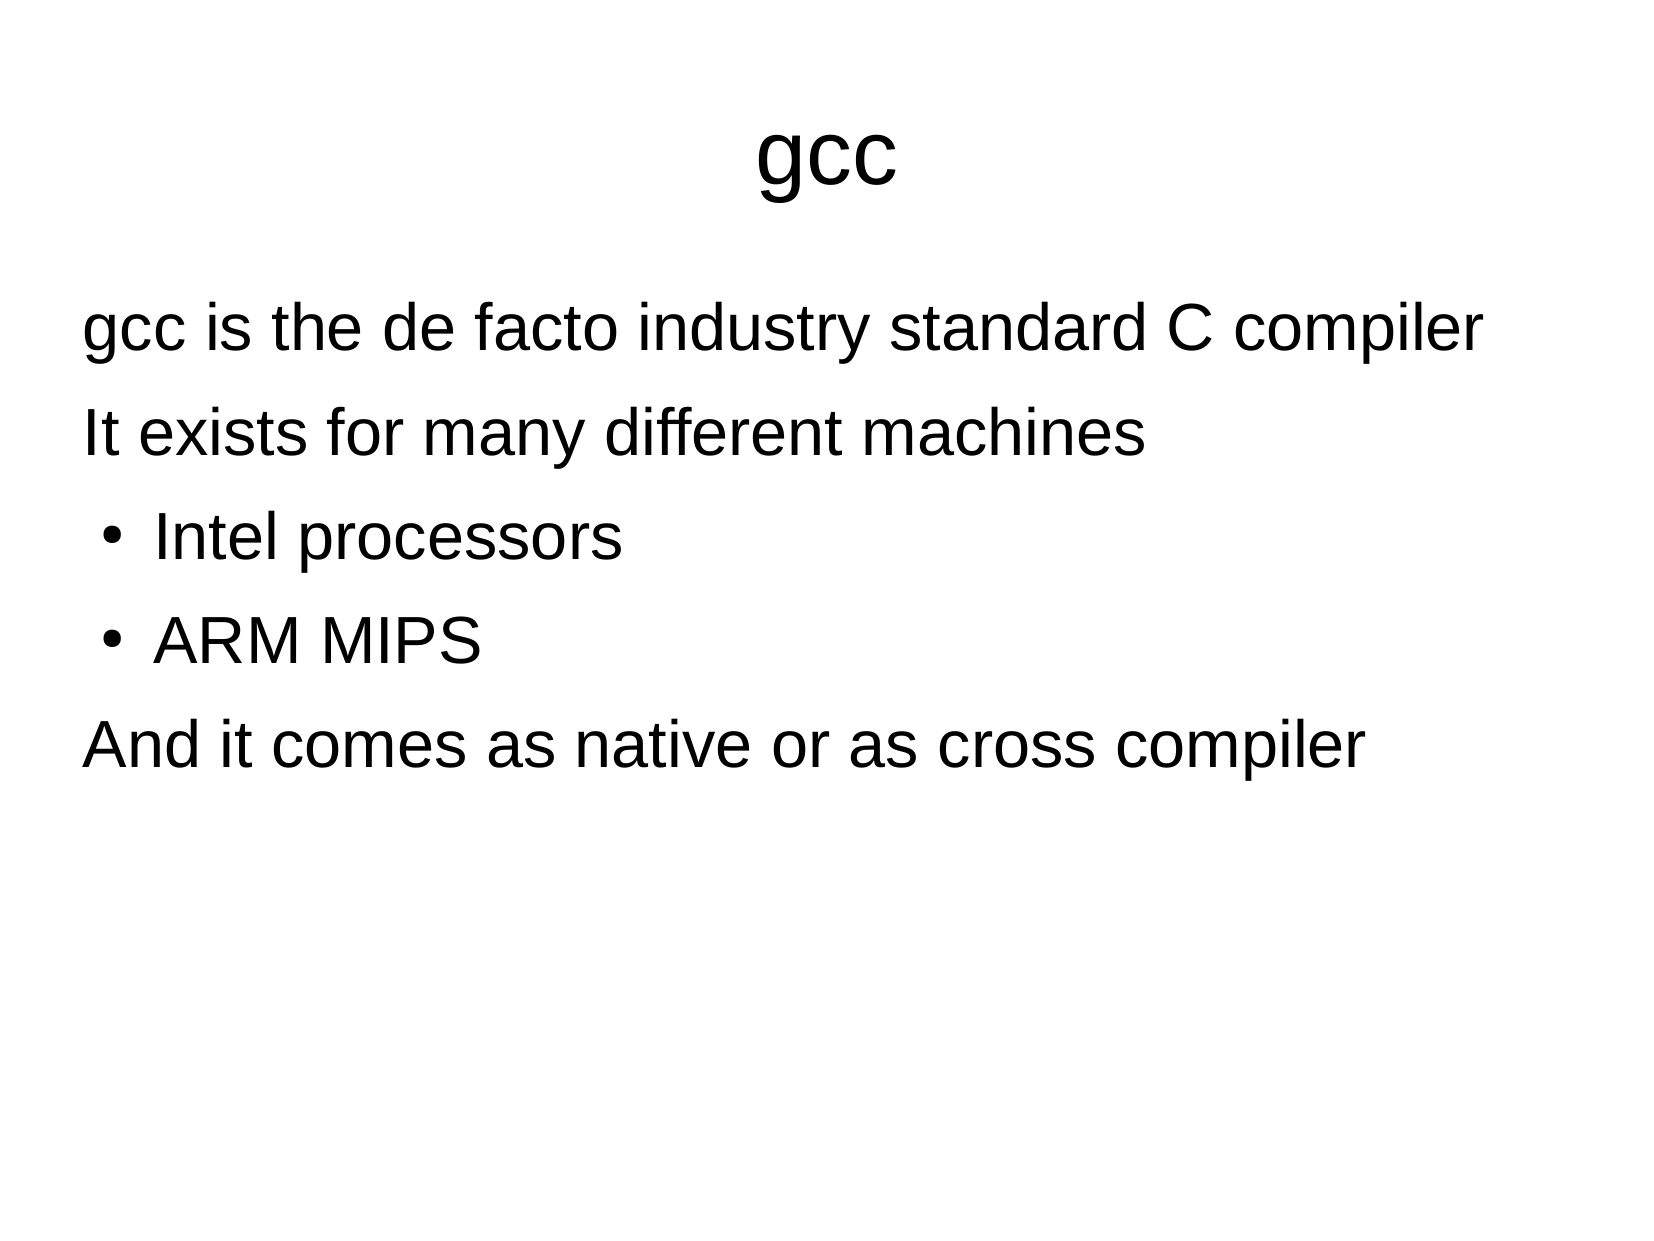

# gcc
gcc is the de facto industry standard C compiler
It exists for many different machines
Intel processors
ARM MIPS
And it comes as native or as cross compiler